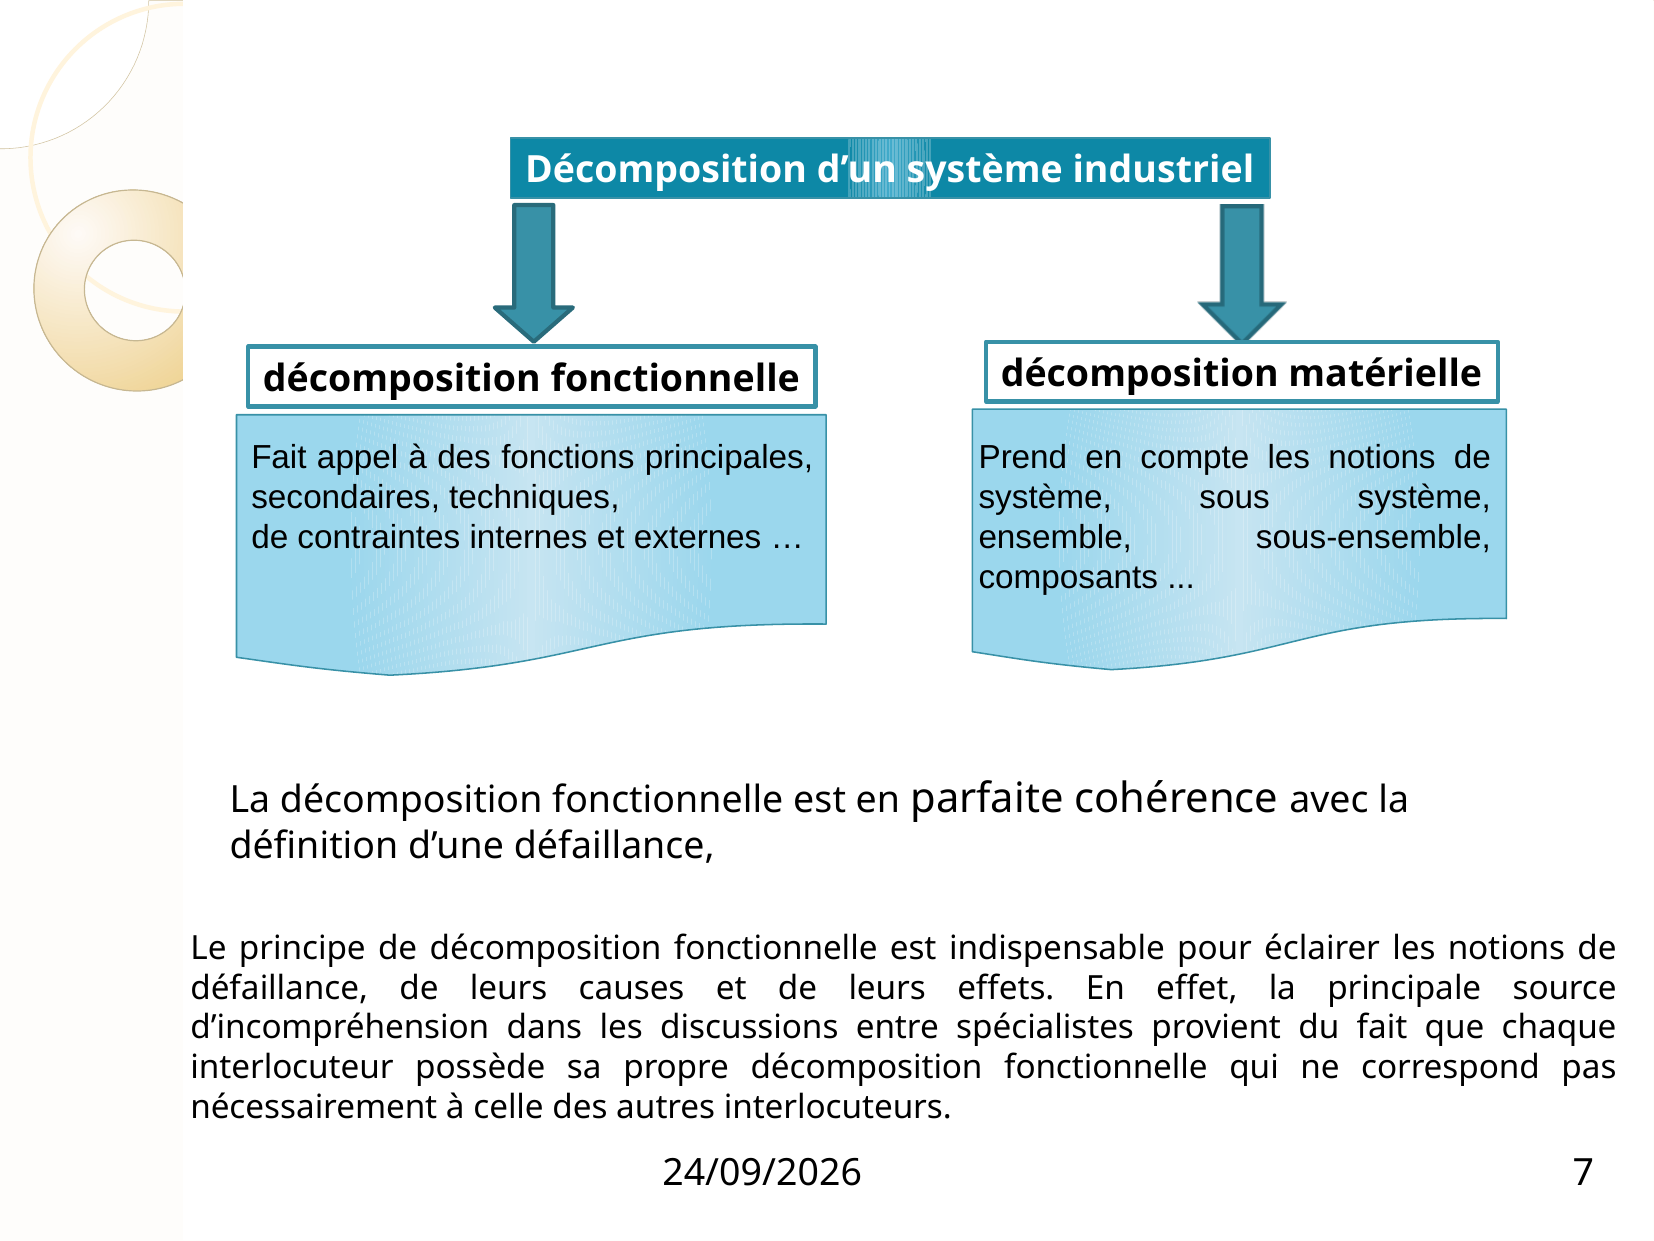

Décomposition d’un système industriel
décomposition matérielle
décomposition fonctionnelle
Prend en compte les notions de système, sous système, ensemble, sous-ensemble, composants ...
Fait appel à des fonctions principales,
secondaires, techniques,
de contraintes internes et externes …
La décomposition fonctionnelle est en parfaite cohérence avec la définition d’une défaillance,
Le principe de décomposition fonctionnelle est indispensable pour éclairer les notions de défaillance, de leurs causes et de leurs effets. En effet, la principale source d’incompréhension dans les discussions entre spécialistes provient du fait que chaque interlocuteur possède sa propre décomposition fonctionnelle qui ne correspond pas nécessairement à celle des autres interlocuteurs.